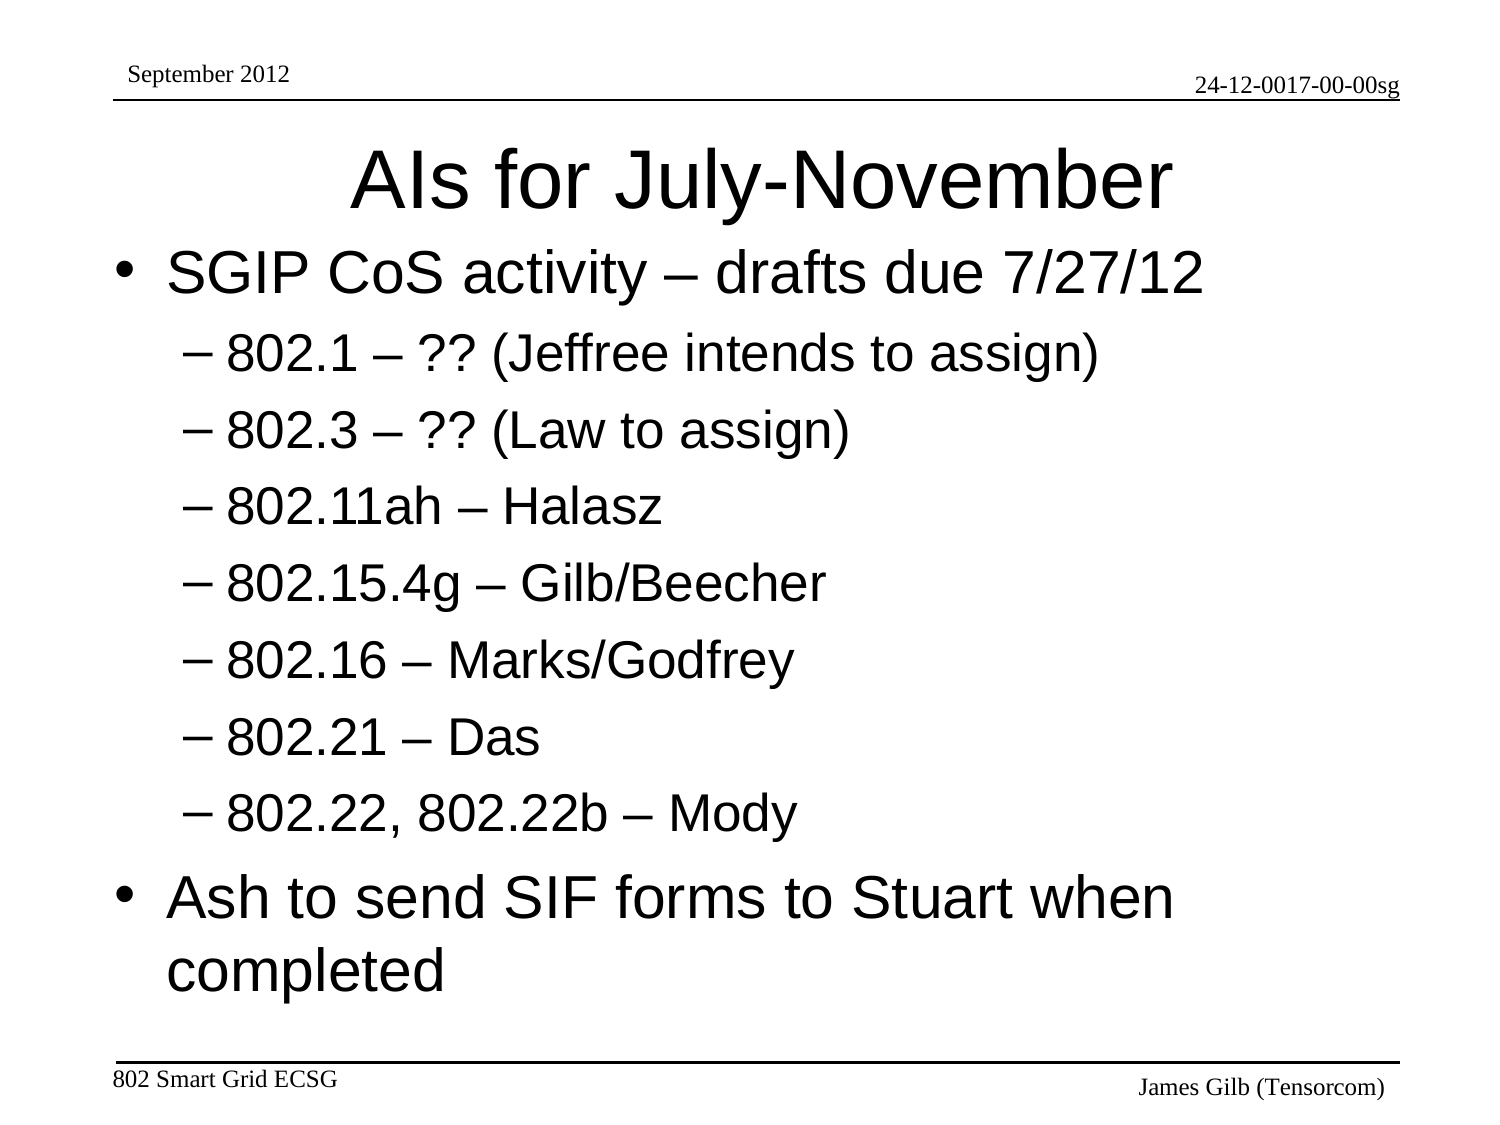

# AIs for July-November
SGIP CoS activity – drafts due 7/27/12
802.1 – ?? (Jeffree intends to assign)
802.3 – ?? (Law to assign)
802.11ah – Halasz
802.15.4g – Gilb/Beecher
802.16 – Marks/Godfrey
802.21 – Das
802.22, 802.22b – Mody
Ash to send SIF forms to Stuart when completed